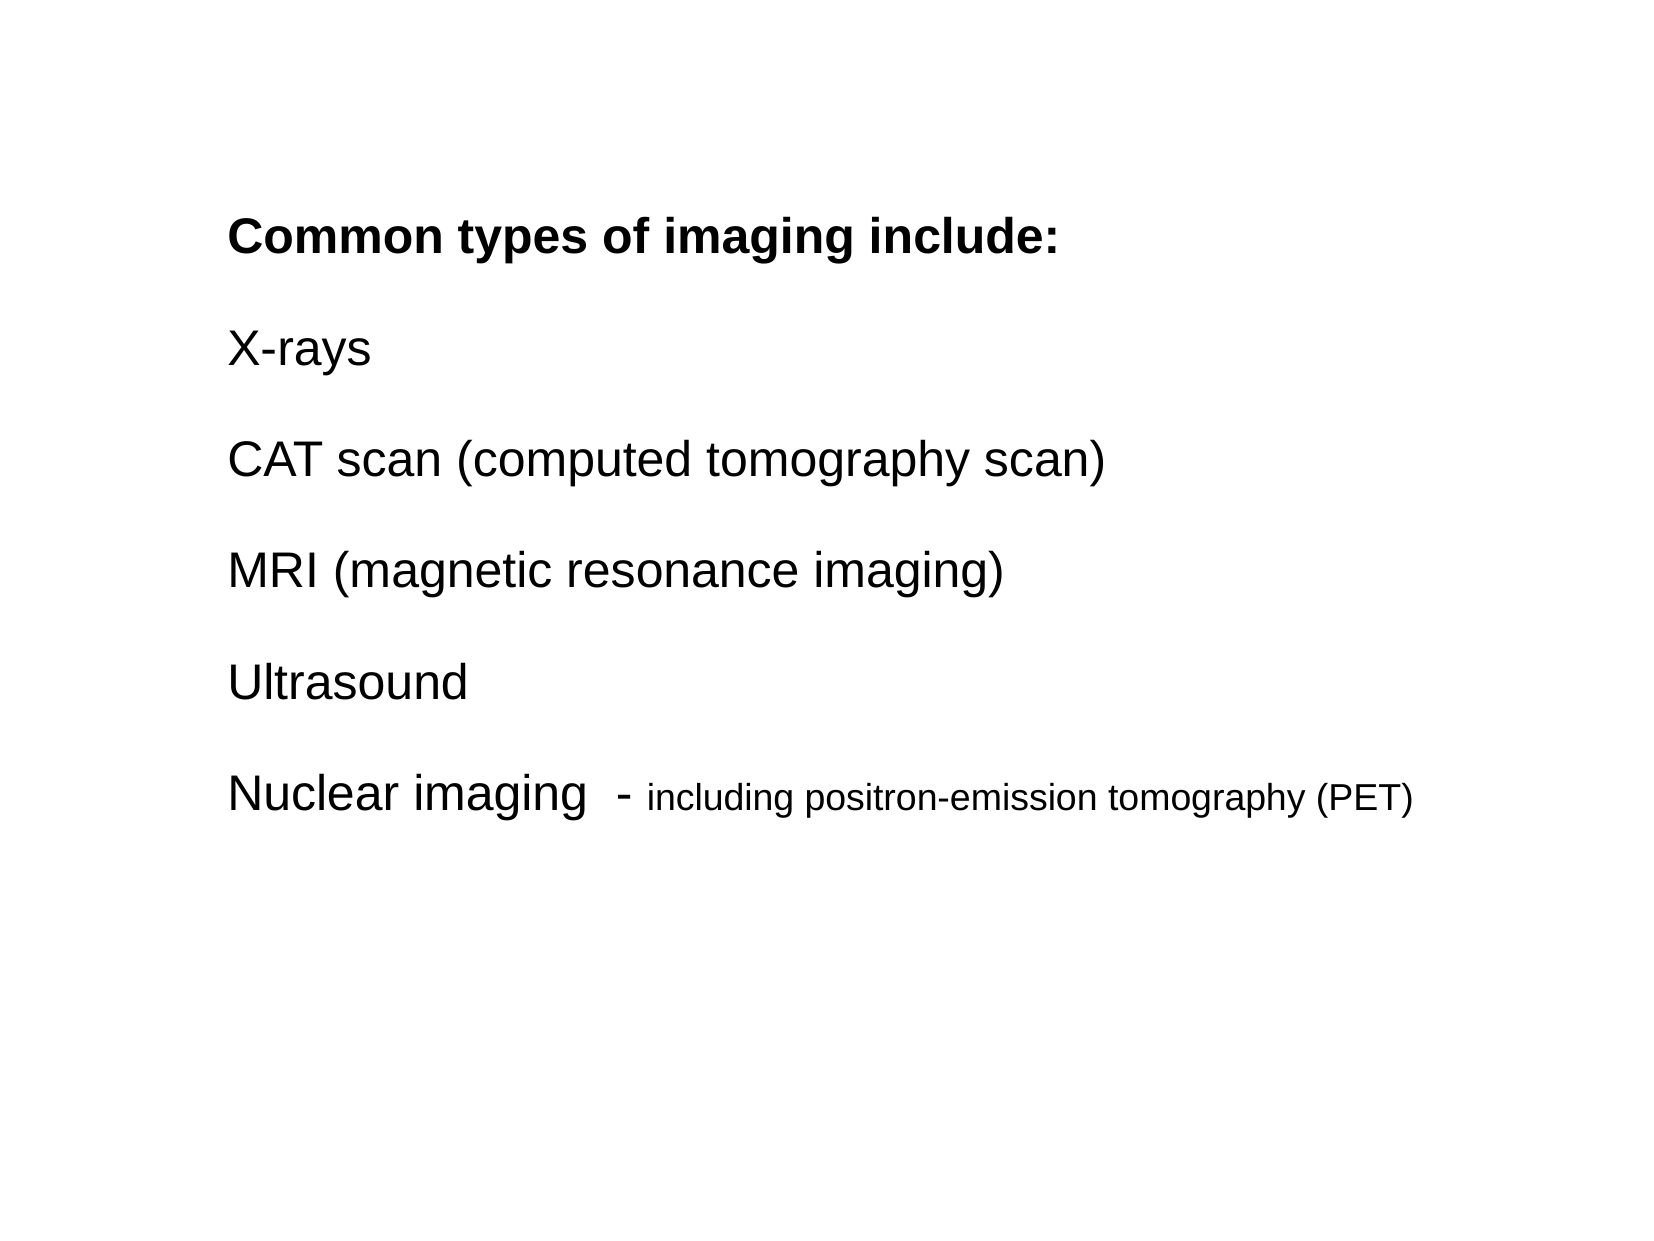

Common types of imaging include:
X-rays
CAT scan (computed tomography scan)
MRI (magnetic resonance imaging)
Ultrasound
Nuclear imaging - including positron-emission tomography (PET)